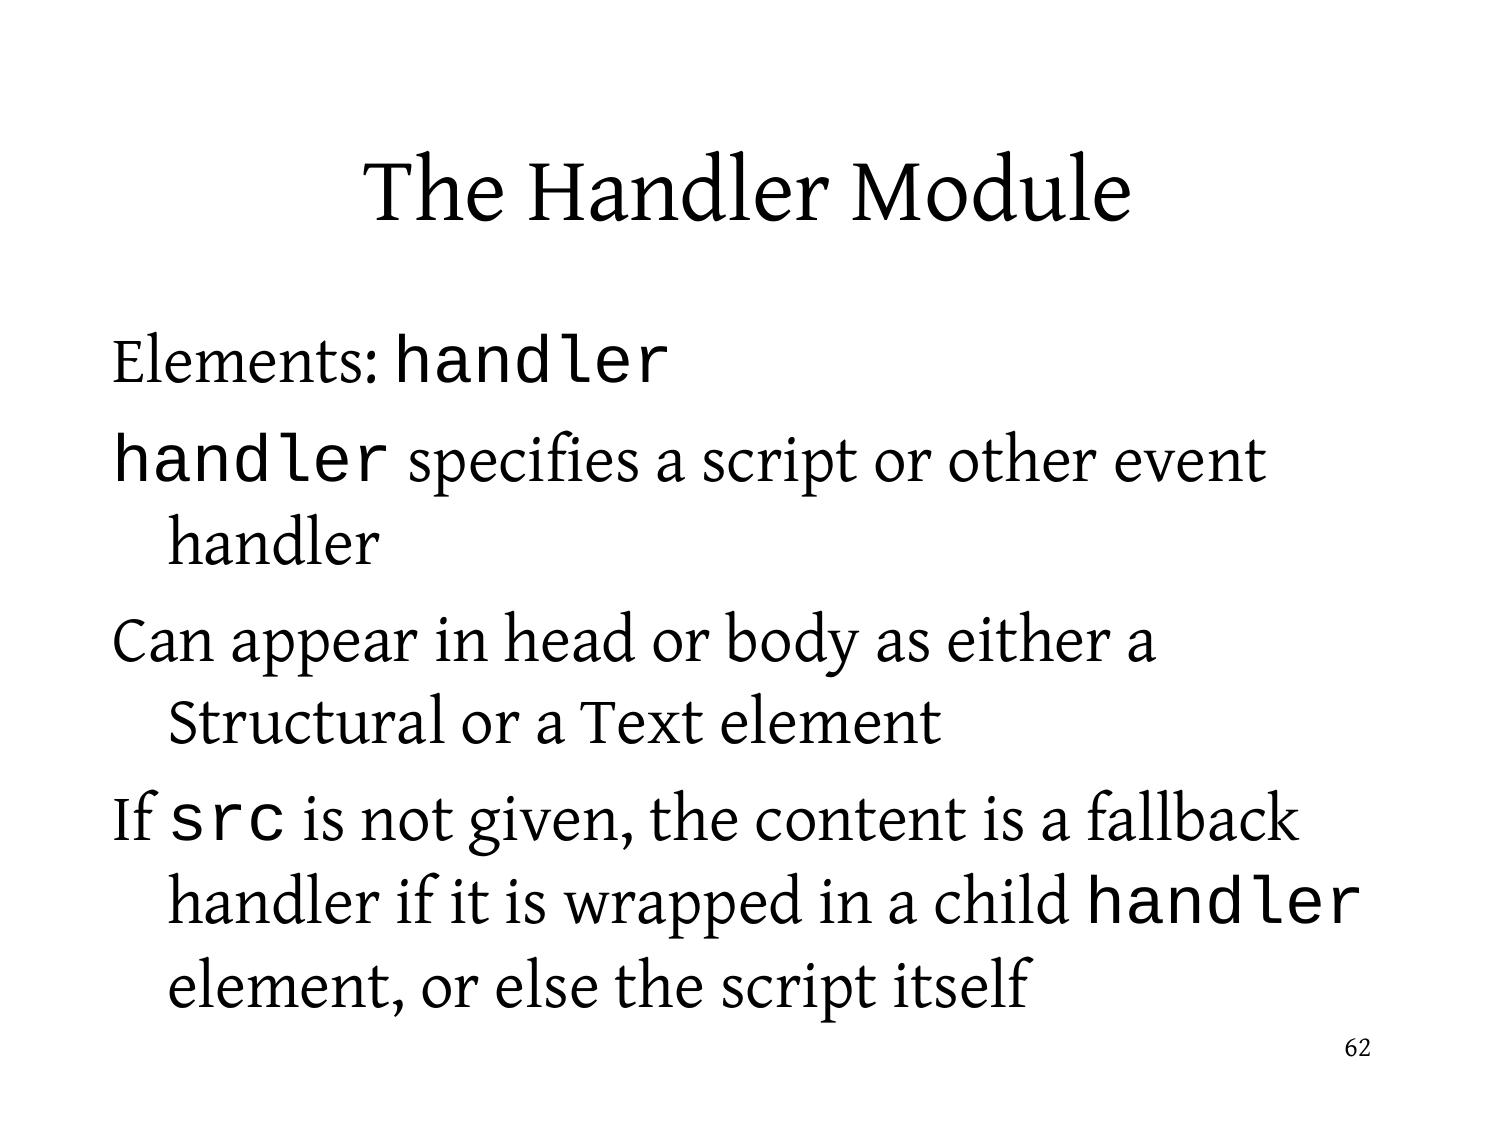

# The Handler Module
Elements: handler
handler specifies a script or other event handler
Can appear in head or body as either a Structural or a Text element
If src is not given, the content is a fallback handler if it is wrapped in a child handler element, or else the script itself